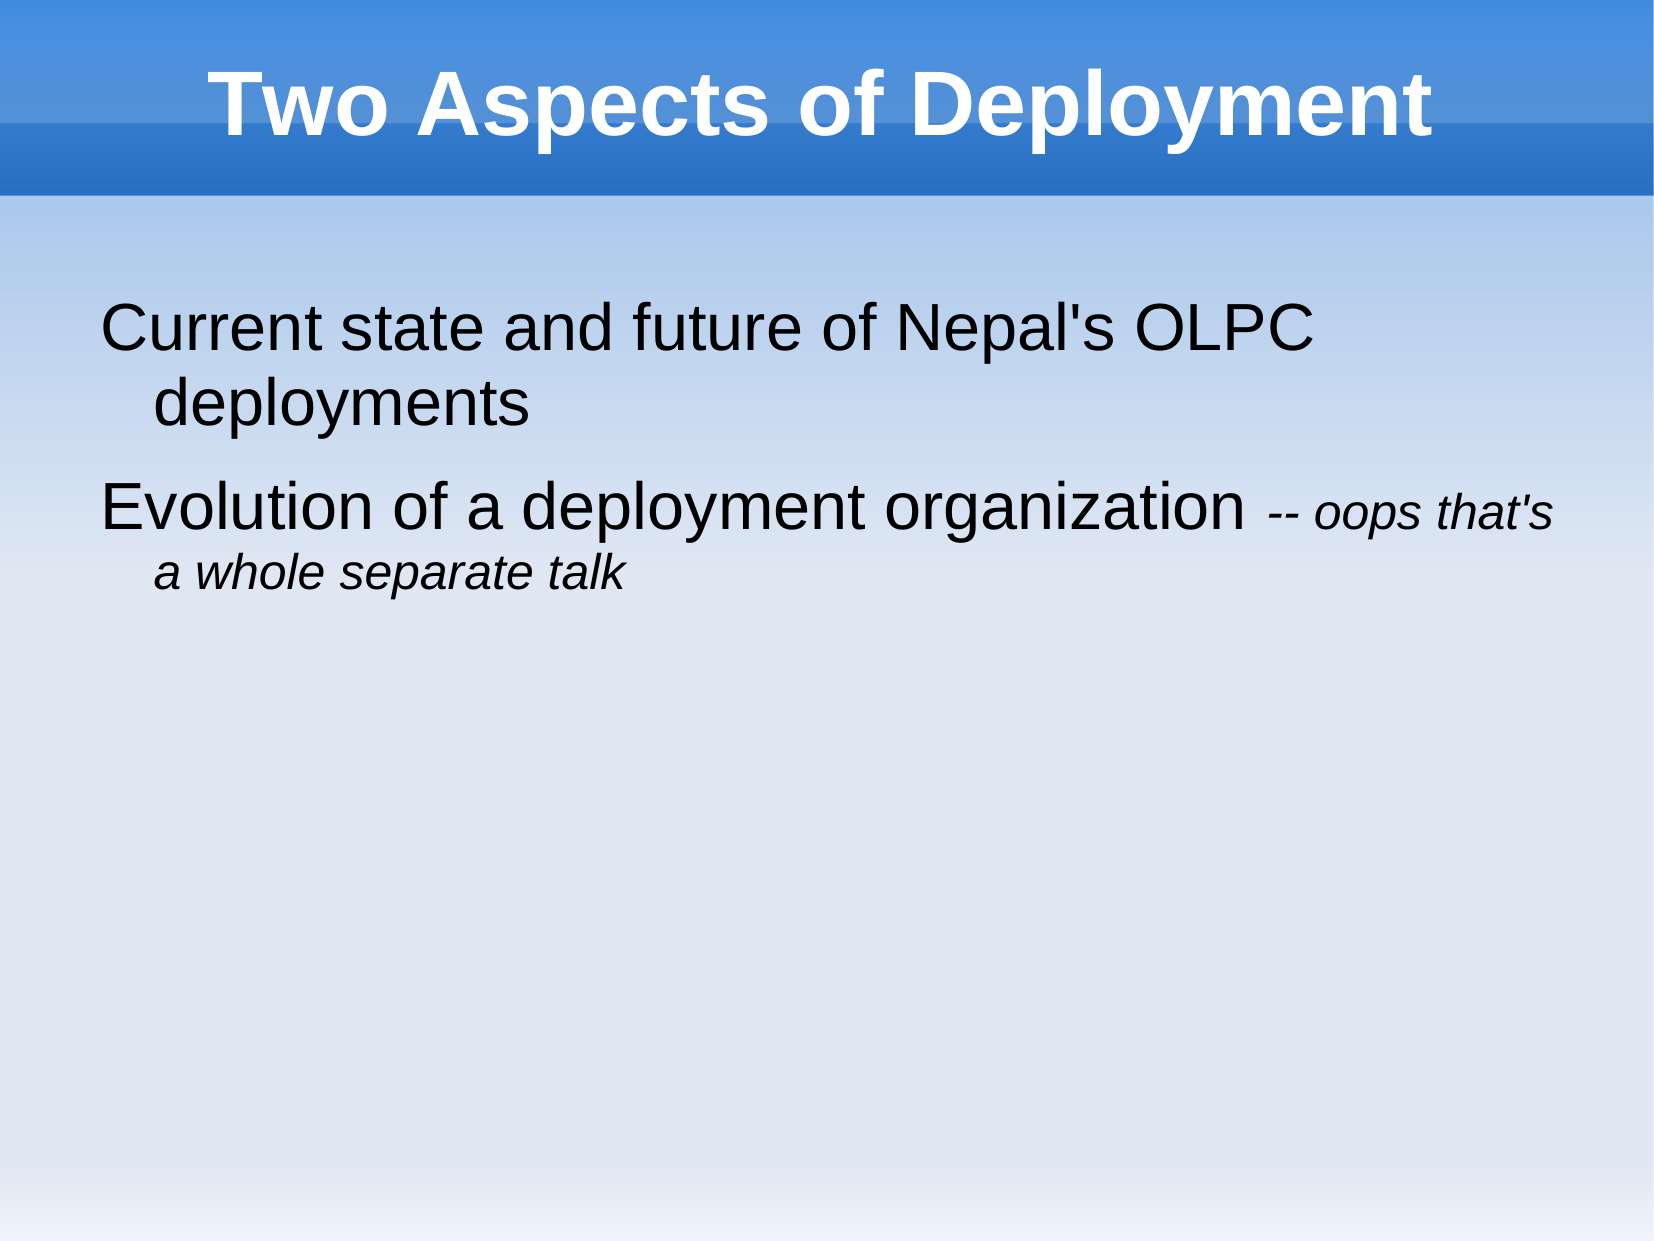

# Two Aspects of Deployment
Current state and future of Nepal's OLPC deployments
Evolution of a deployment organization -- oops that's a whole separate talk